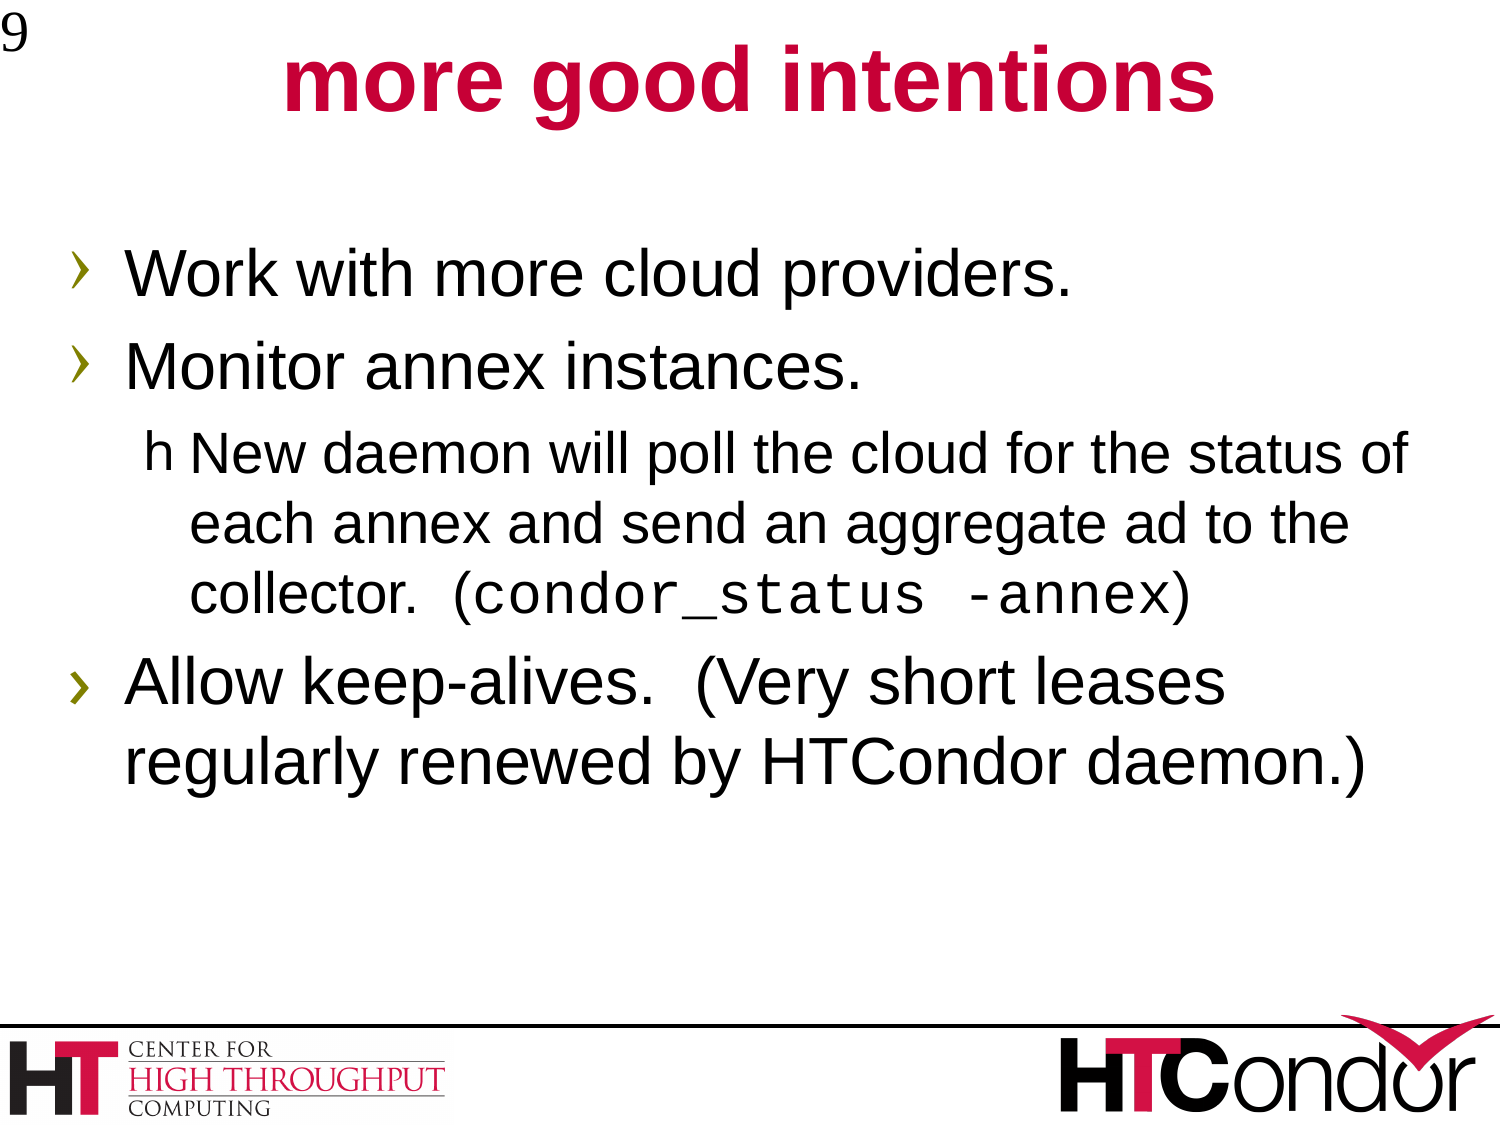

more good intentions
# Work with more cloud providers.
Monitor annex instances.
New daemon will poll the cloud for the status of each annex and send an aggregate ad to the collector. (condor_status -annex)
Allow keep-alives. (Very short leases regularly renewed by HTCondor daemon.)